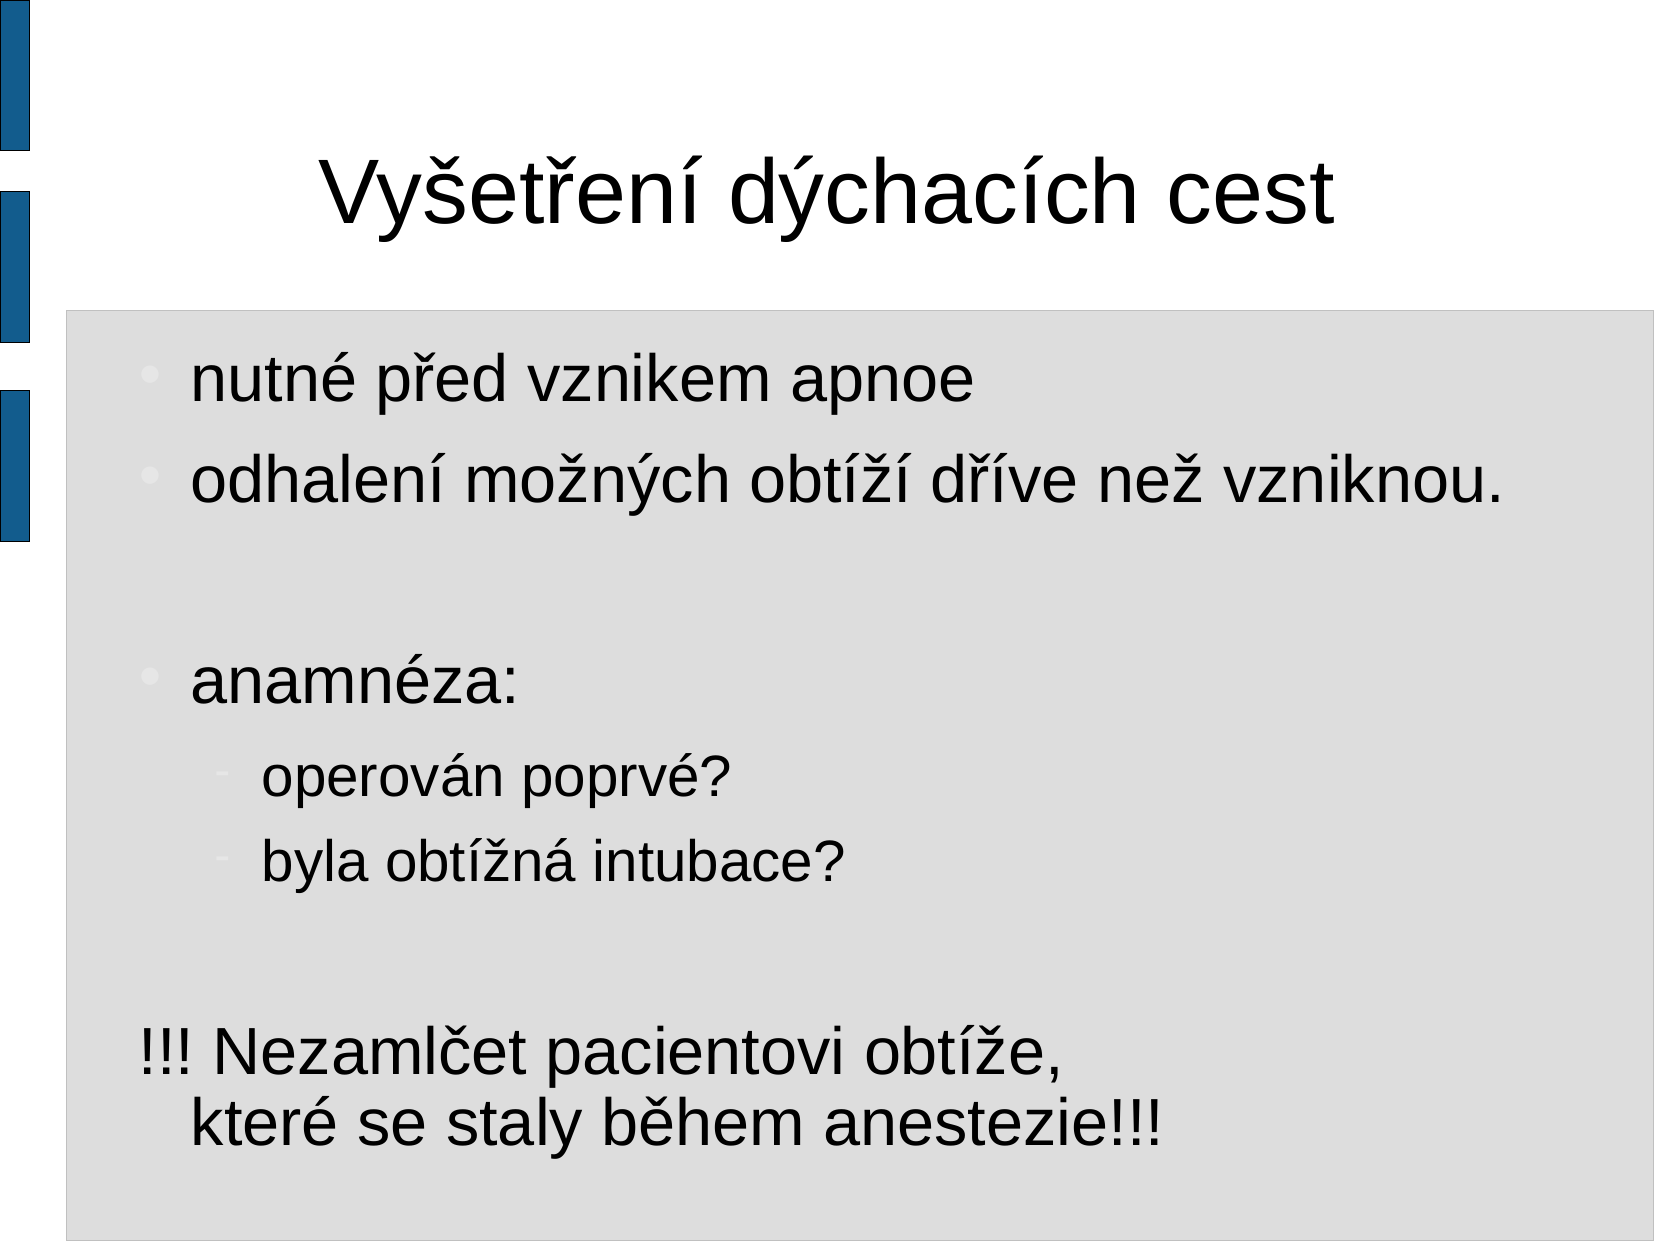

# Vyšetření dýchacích cest
nutné před vznikem apnoe
odhalení možných obtíží dříve než vzniknou.
anamnéza:
operován poprvé?
byla obtížná intubace?
!!! Nezamlčet pacientovi obtíže,
které se staly během anestezie!!!